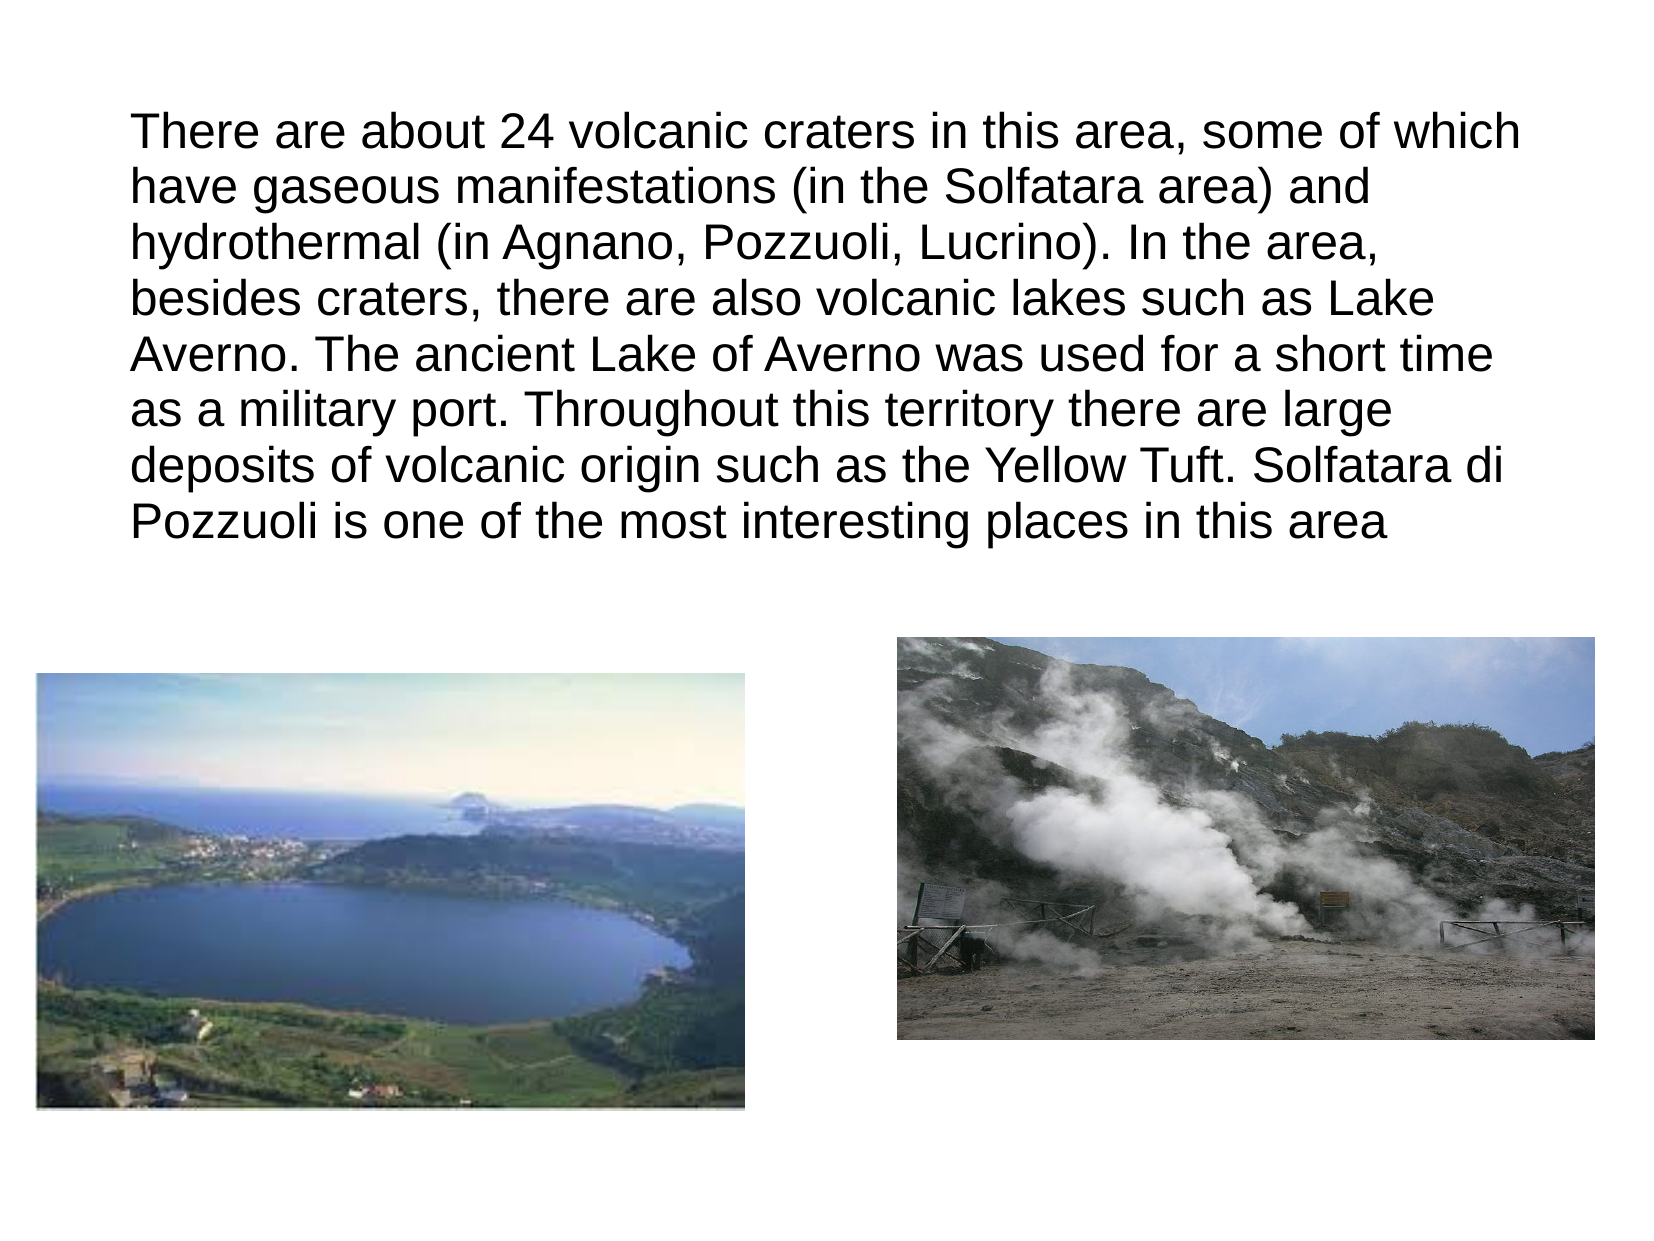

# There are about 24 volcanic craters in this area, some of which have gaseous manifestations (in the Solfatara area) and hydrothermal (in Agnano, Pozzuoli, Lucrino). In the area, besides craters, there are also volcanic lakes such as Lake Averno. The ancient Lake of Averno was used for a short time as a military port. Throughout this territory there are large deposits of volcanic origin such as the Yellow Tuft. Solfatara di Pozzuoli is one of the most interesting places in this area